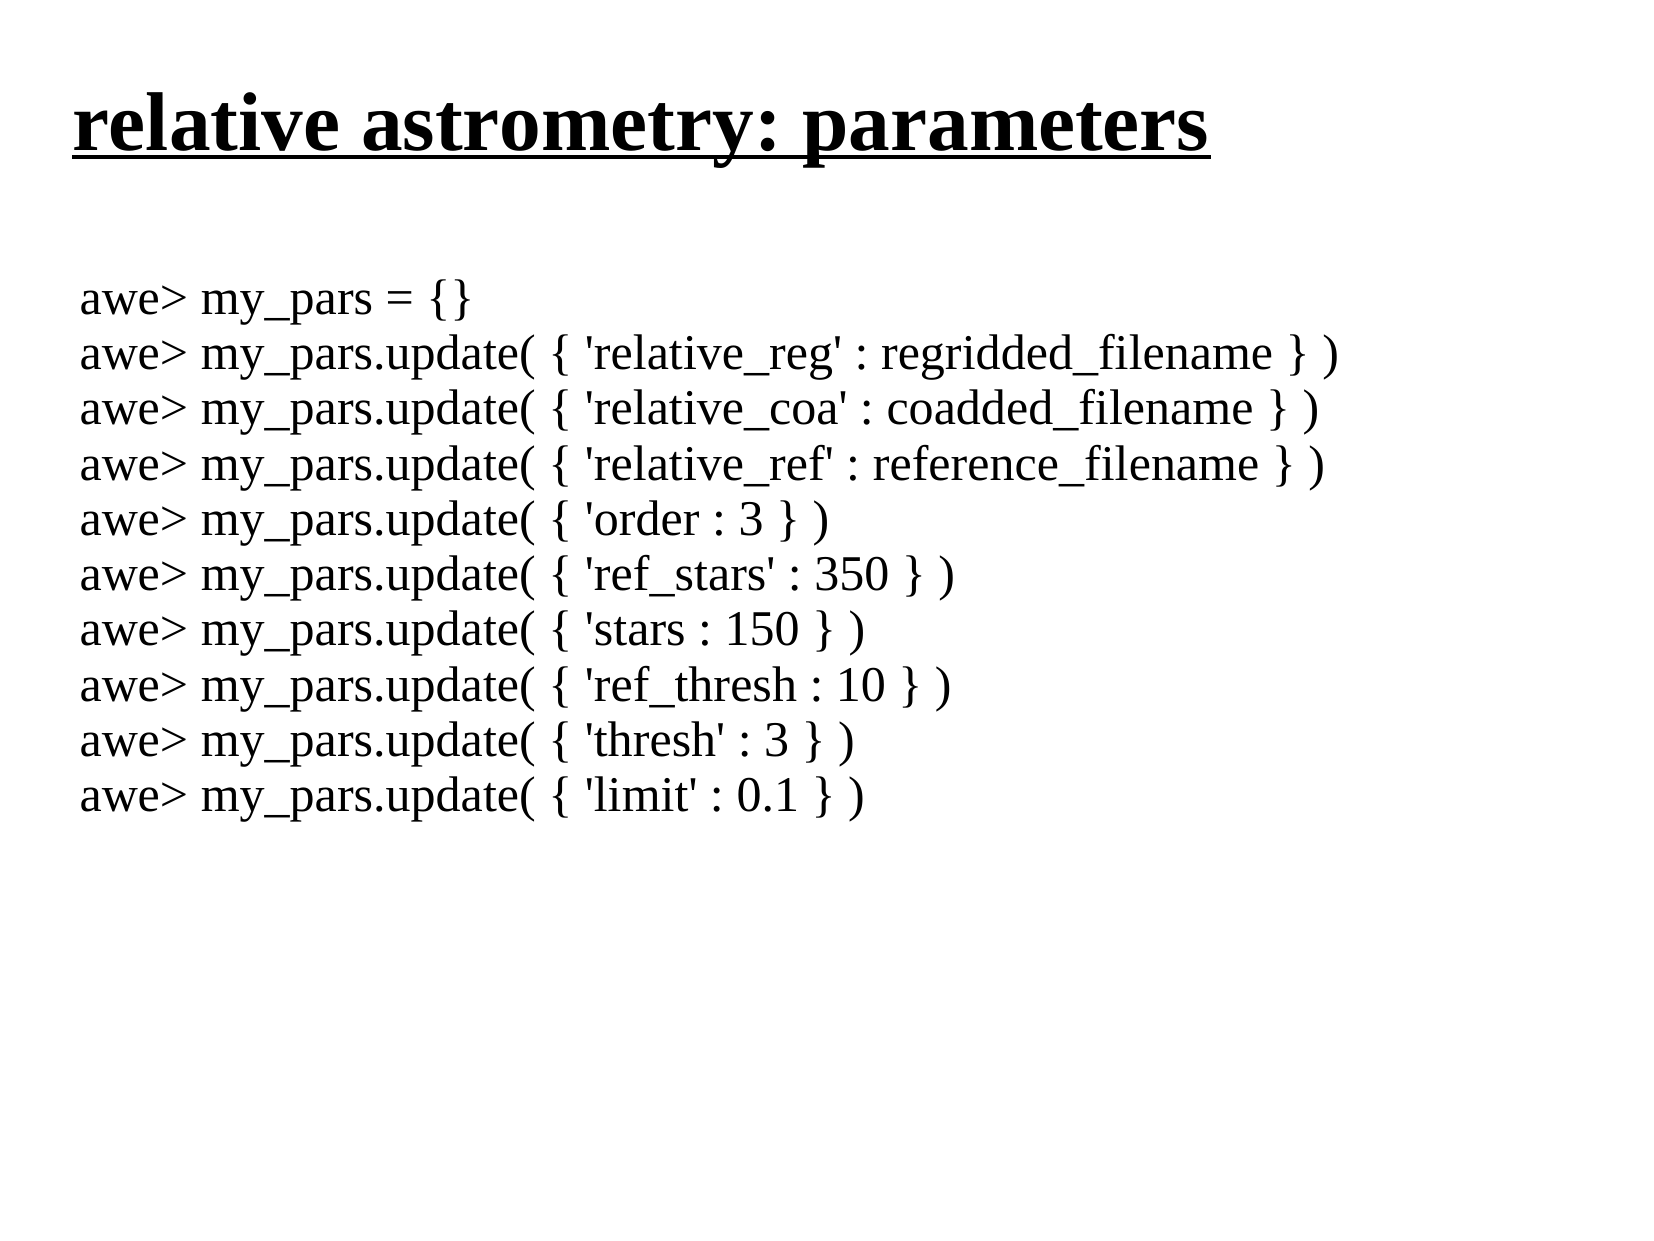

relative astrometry: parameters
awe> my_pars = {}
awe> my_pars.update( { 'relative_reg' : regridded_filename } )
awe> my_pars.update( { 'relative_coa' : coadded_filename } )
awe> my_pars.update( { 'relative_ref' : reference_filename } )
awe> my_pars.update( { 'order : 3 } )
awe> my_pars.update( { 'ref_stars' : 350 } )
awe> my_pars.update( { 'stars : 150 } )
awe> my_pars.update( { 'ref_thresh : 10 } )
awe> my_pars.update( { 'thresh' : 3 } )
awe> my_pars.update( { 'limit' : 0.1 } )